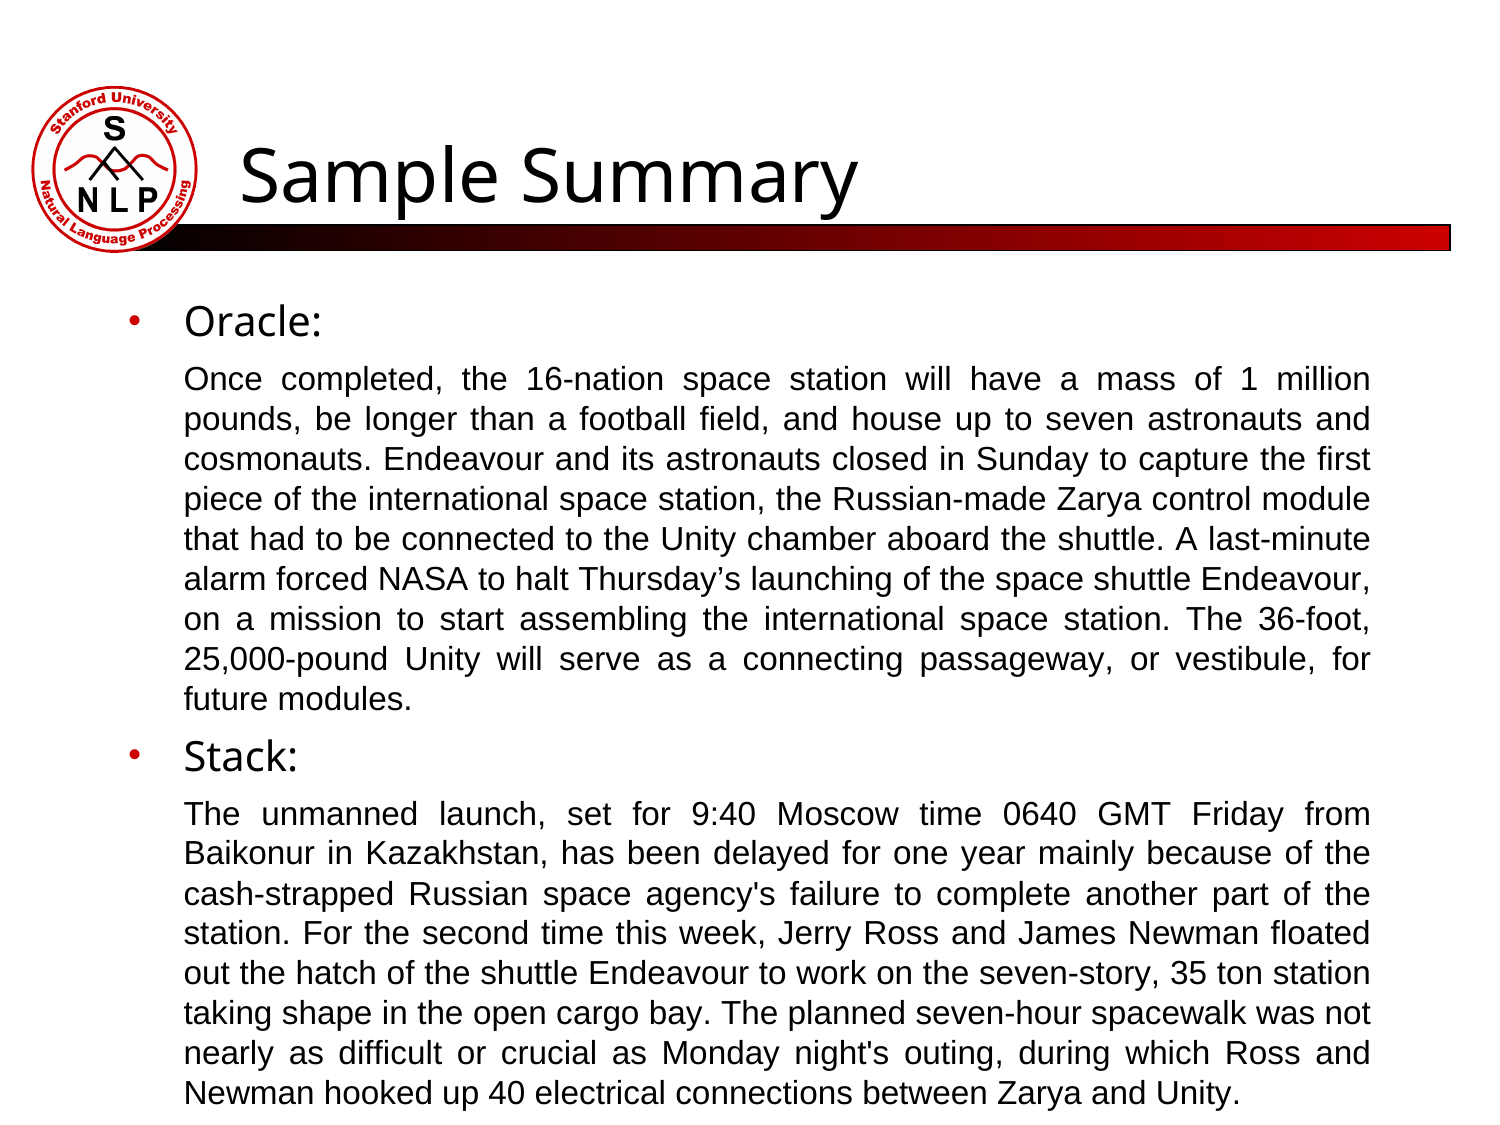

# Sample Summary
Oracle:
Once completed, the 16-nation space station will have a mass of 1 million pounds, be longer than a football field, and house up to seven astronauts and cosmonauts. Endeavour and its astronauts closed in Sunday to capture the first piece of the international space station, the Russian-made Zarya control module that had to be connected to the Unity chamber aboard the shuttle. A last-minute alarm forced NASA to halt Thursday’s launching of the space shuttle Endeavour, on a mission to start assembling the international space station. The 36-foot, 25,000-pound Unity will serve as a connecting passageway, or vestibule, for future modules.
Stack:
The unmanned launch, set for 9:40 Moscow time 0640 GMT Friday from Baikonur in Kazakhstan, has been delayed for one year mainly because of the cash-strapped Russian space agency's failure to complete another part of the station. For the second time this week, Jerry Ross and James Newman floated out the hatch of the shuttle Endeavour to work on the seven-story, 35 ton station taking shape in the open cargo bay. The planned seven-hour spacewalk was not nearly as difficult or crucial as Monday night's outing, during which Ross and Newman hooked up 40 electrical connections between Zarya and Unity.